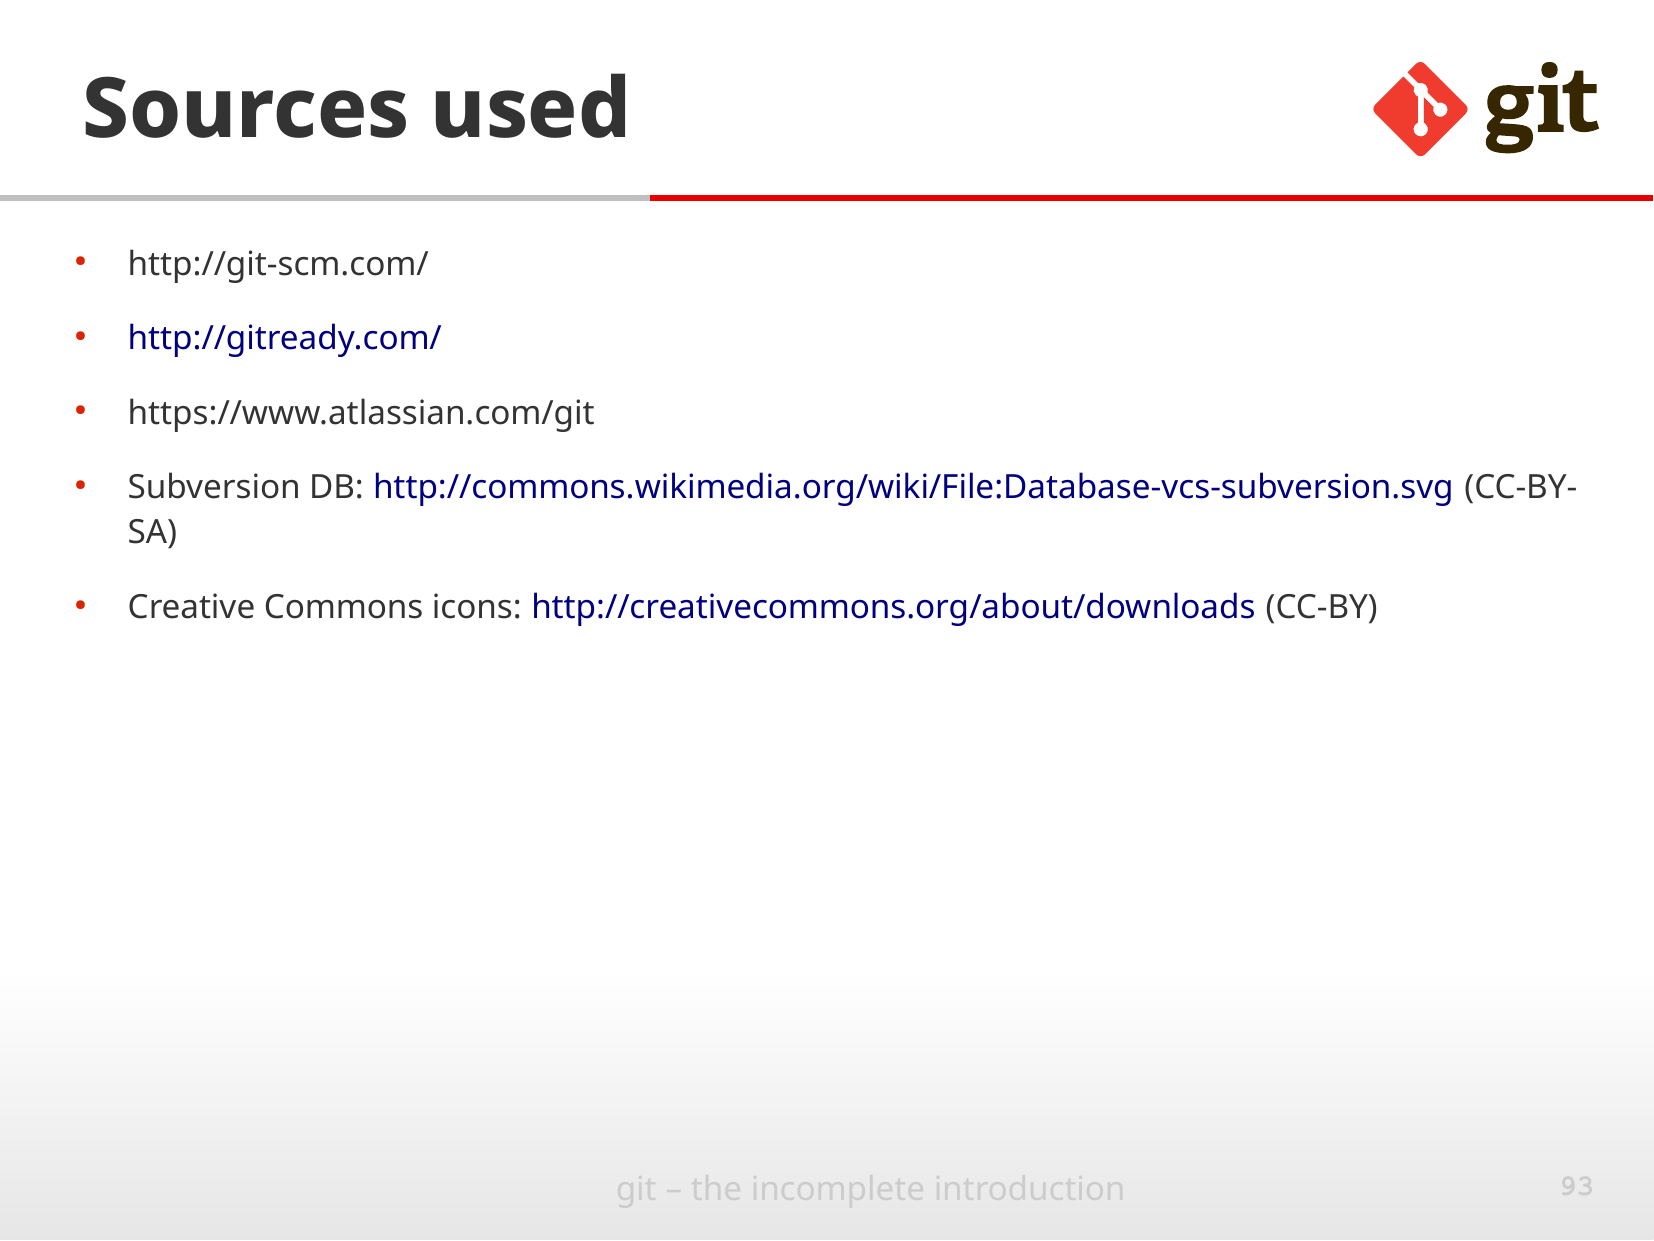

# Sources used
http://git-scm.com/
http://gitready.com/
https://www.atlassian.com/git
Subversion DB: http://commons.wikimedia.org/wiki/File:Database-vcs-subversion.svg (CC-BY-SA)
Creative Commons icons: http://creativecommons.org/about/downloads (CC-BY)
93